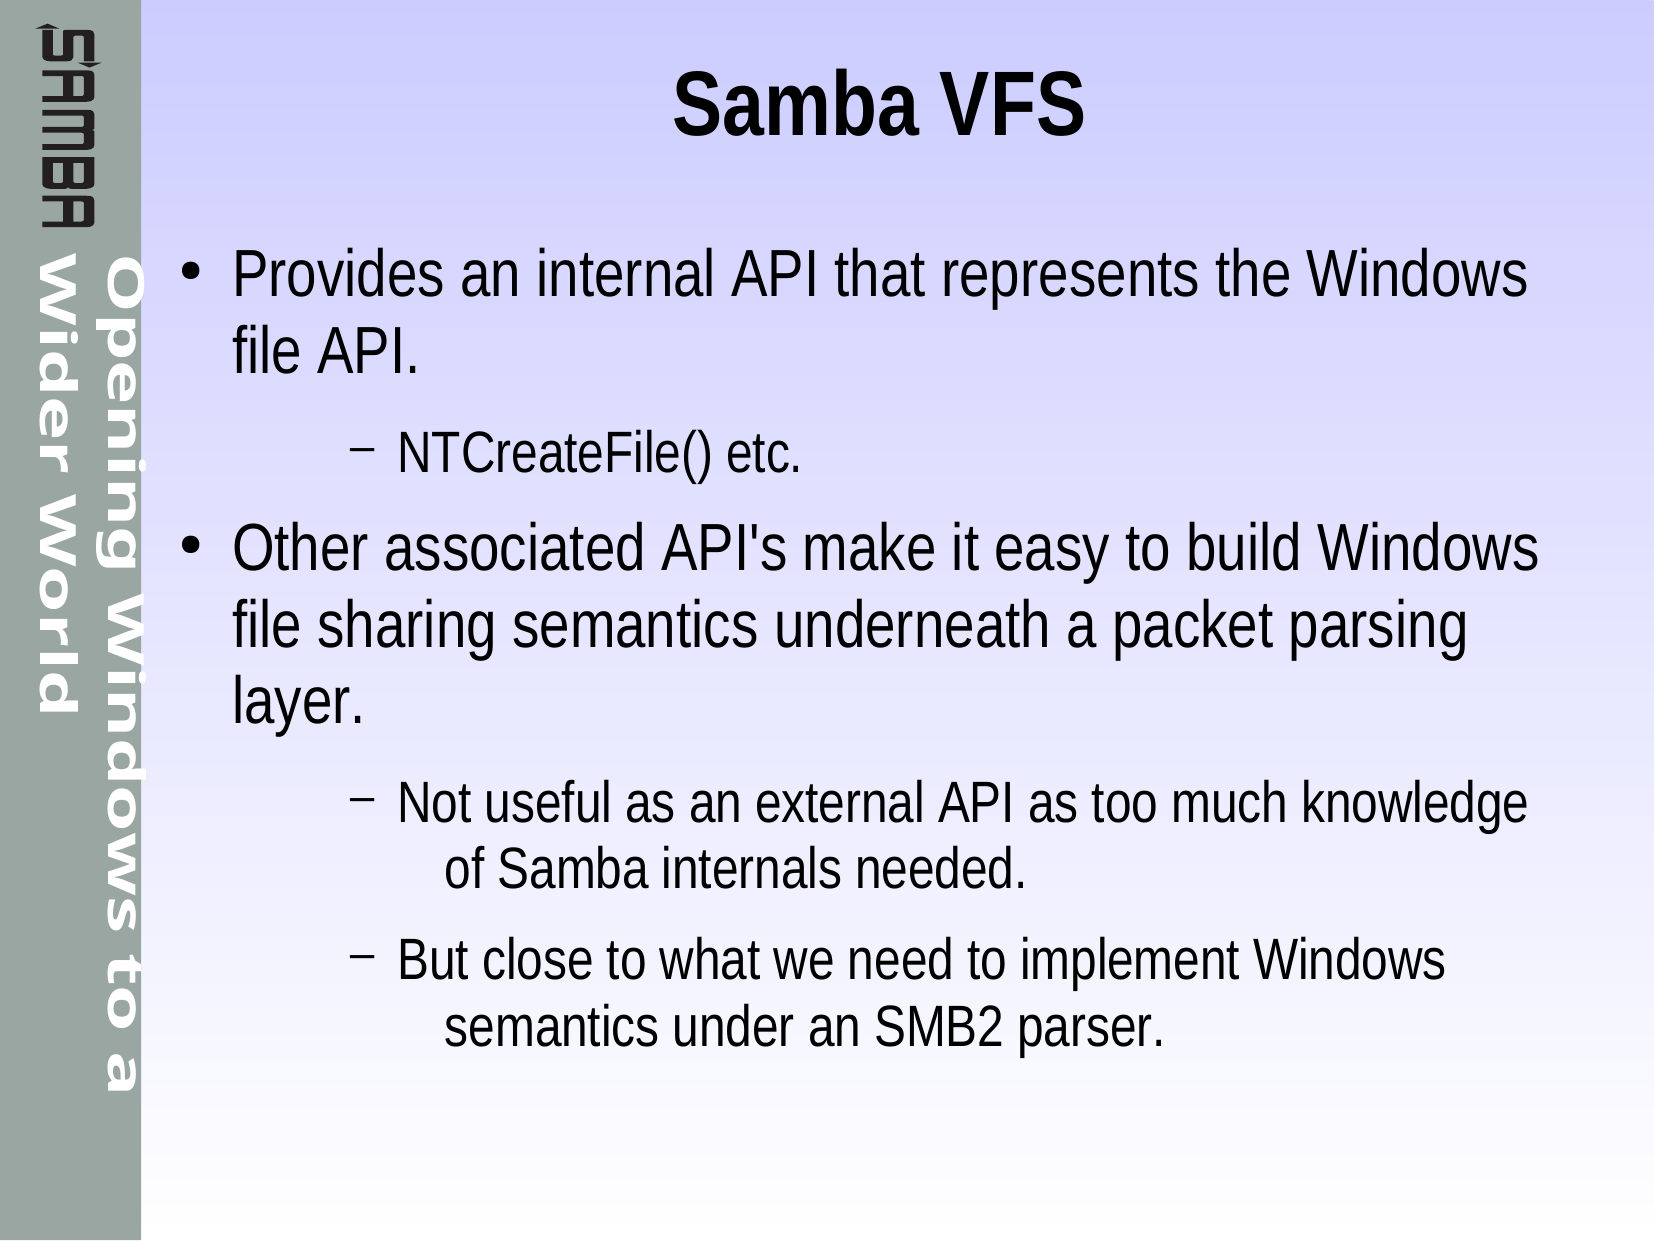

# Samba VFS
Provides an internal API that represents the Windows file API.
NTCreateFile() etc.
Other associated API's make it easy to build Windows file sharing semantics underneath a packet parsing layer.
Not useful as an external API as too much knowledge of Samba internals needed.
But close to what we need to implement Windows semantics under an SMB2 parser.